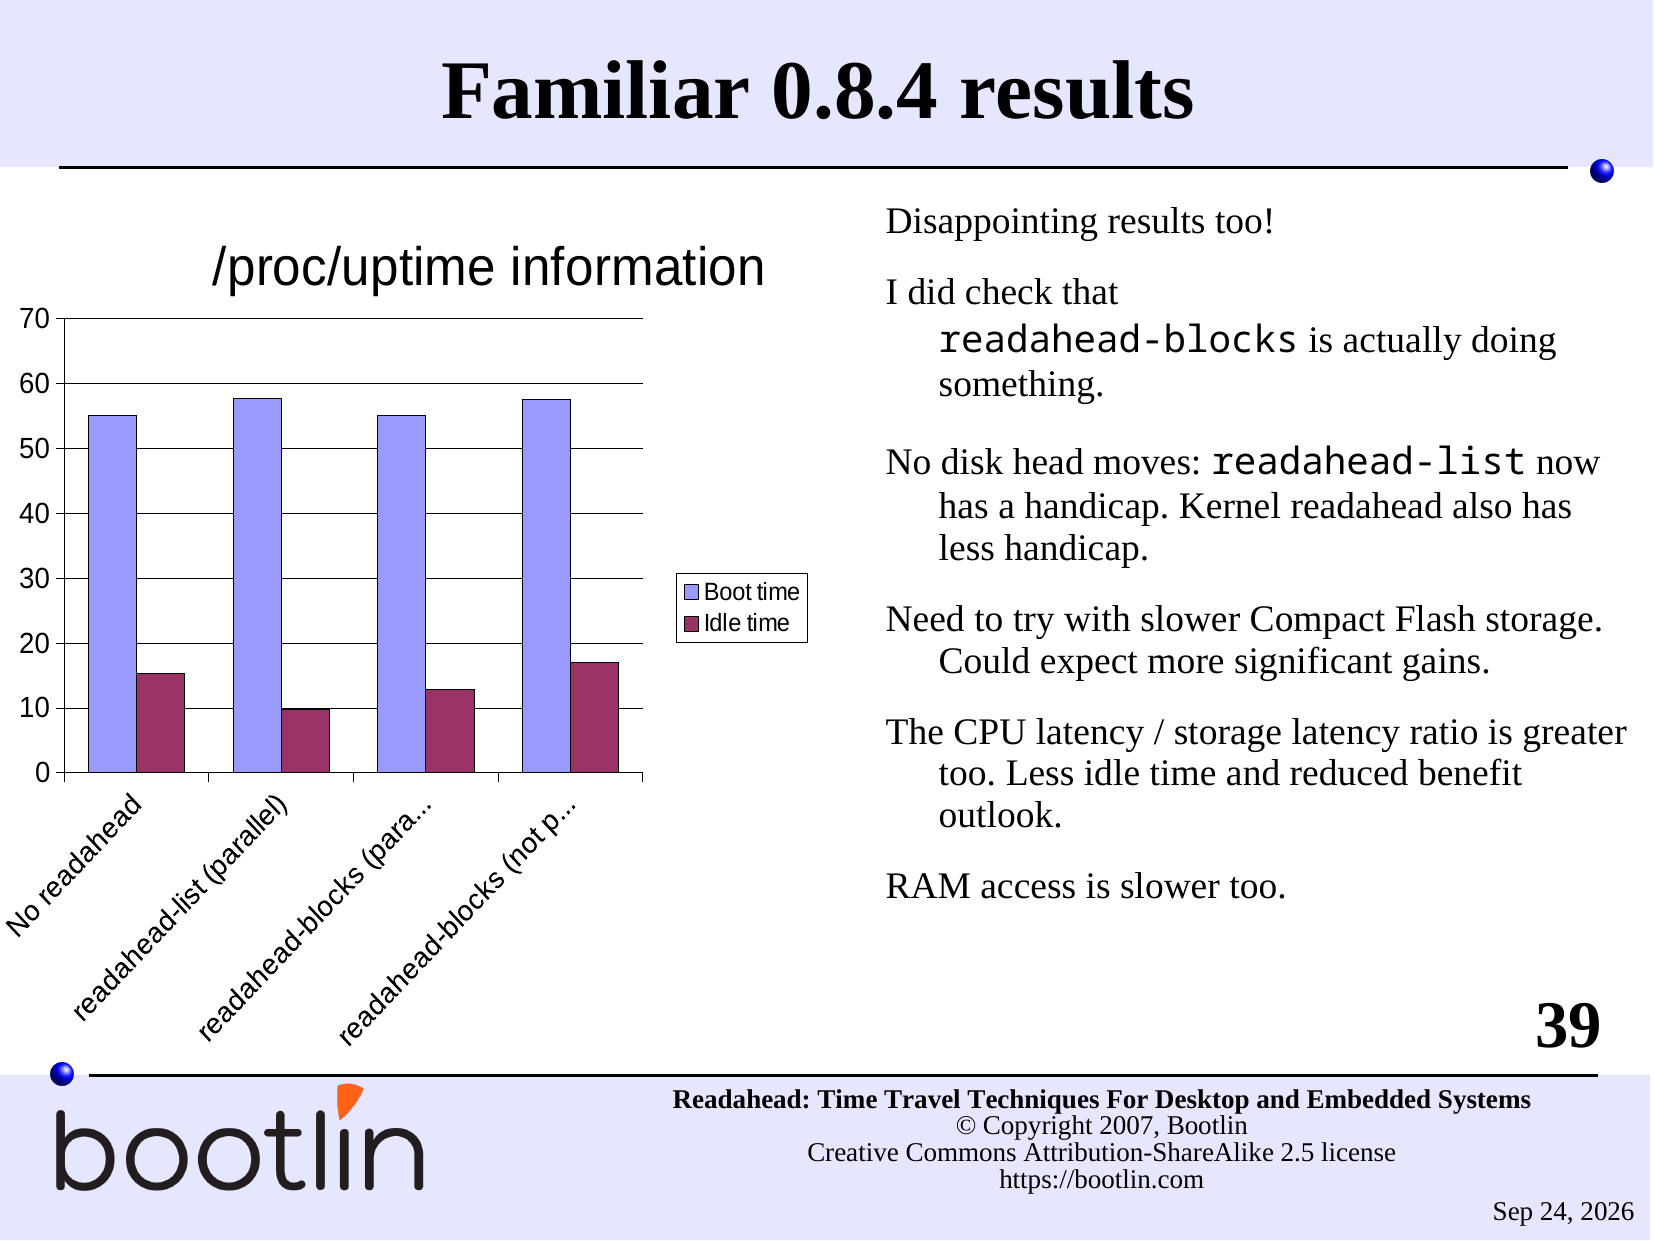

# Familiar 0.8.4 results
Disappointing results too!
I did check that
readahead-blocks is actually doing something.
No disk head moves: readahead-list now has a handicap. Kernel readahead also has less handicap.
Need to try with slower Compact Flash storage. Could expect more significant gains.
The CPU latency / storage latency ratio is greater too. Less idle time and reduced benefit outlook.
RAM access is slower too.
### Chart: /proc/uptime information
| Category | Boot time | Idle time |
|---|---|---|
| No readahead | 55.1 | 15.4 |
| readahead-list (parallel) | 57.7 | 9.8 |
| readahead-blocks (parallel) | 55.1 | 12.8 |
| readahead-blocks (not parallel) | 57.5 | 17.1 |